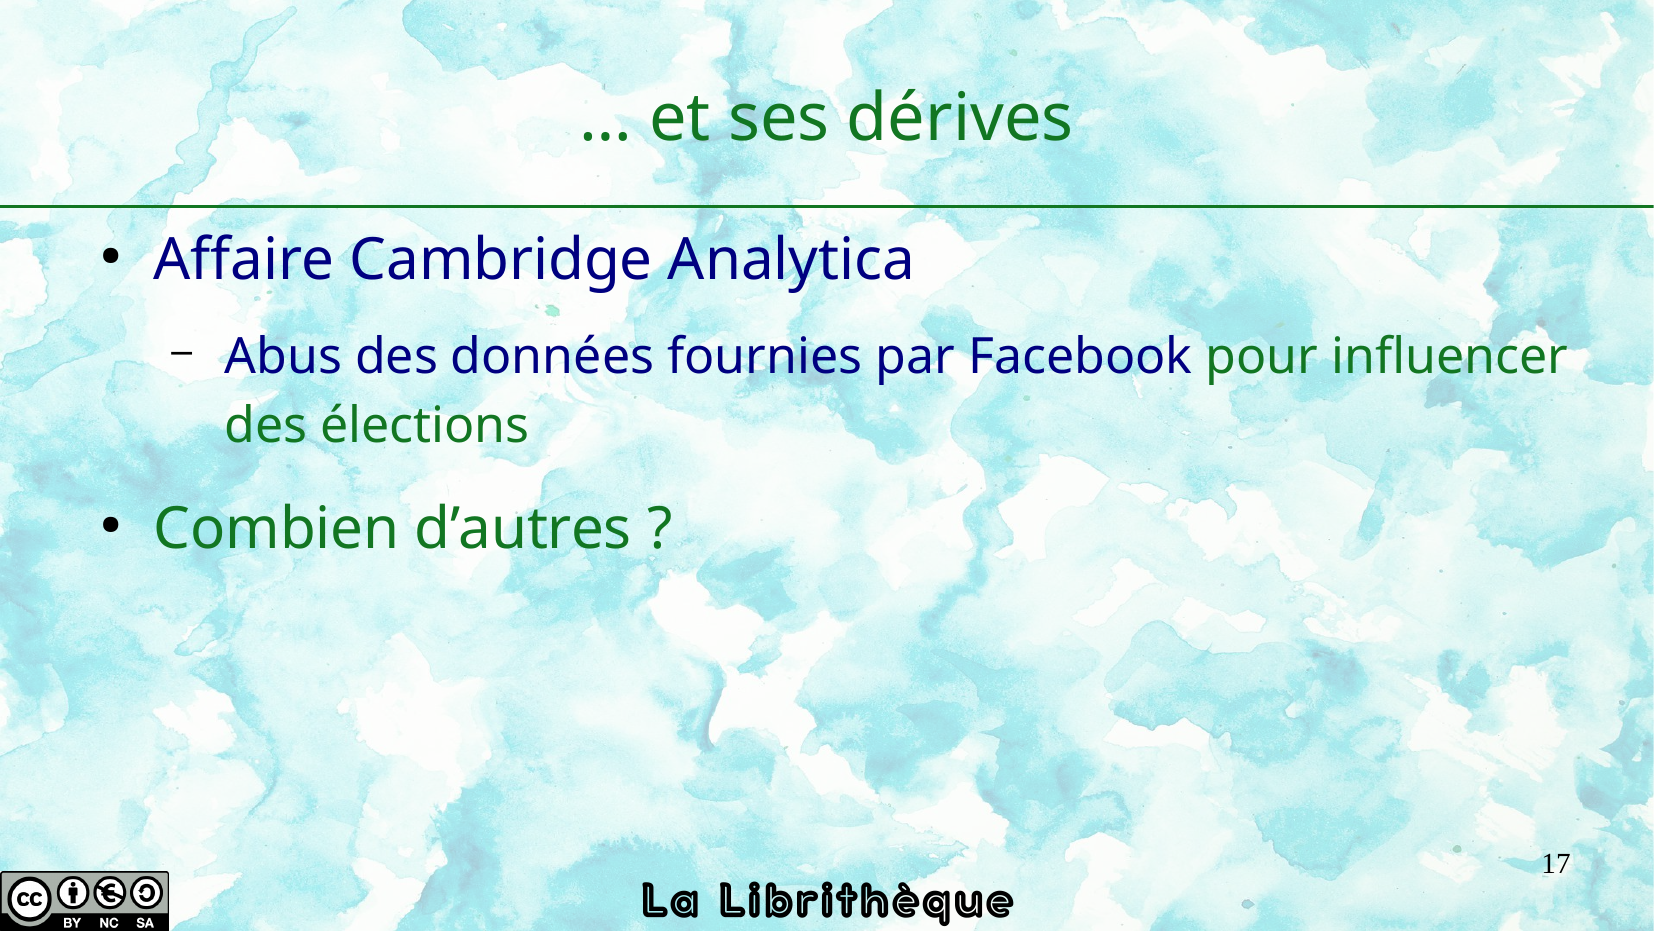

# … et ses dérives
Affaire Cambridge Analytica
Abus des données fournies par Facebook pour influencer des élections
Combien d’autres ?
17